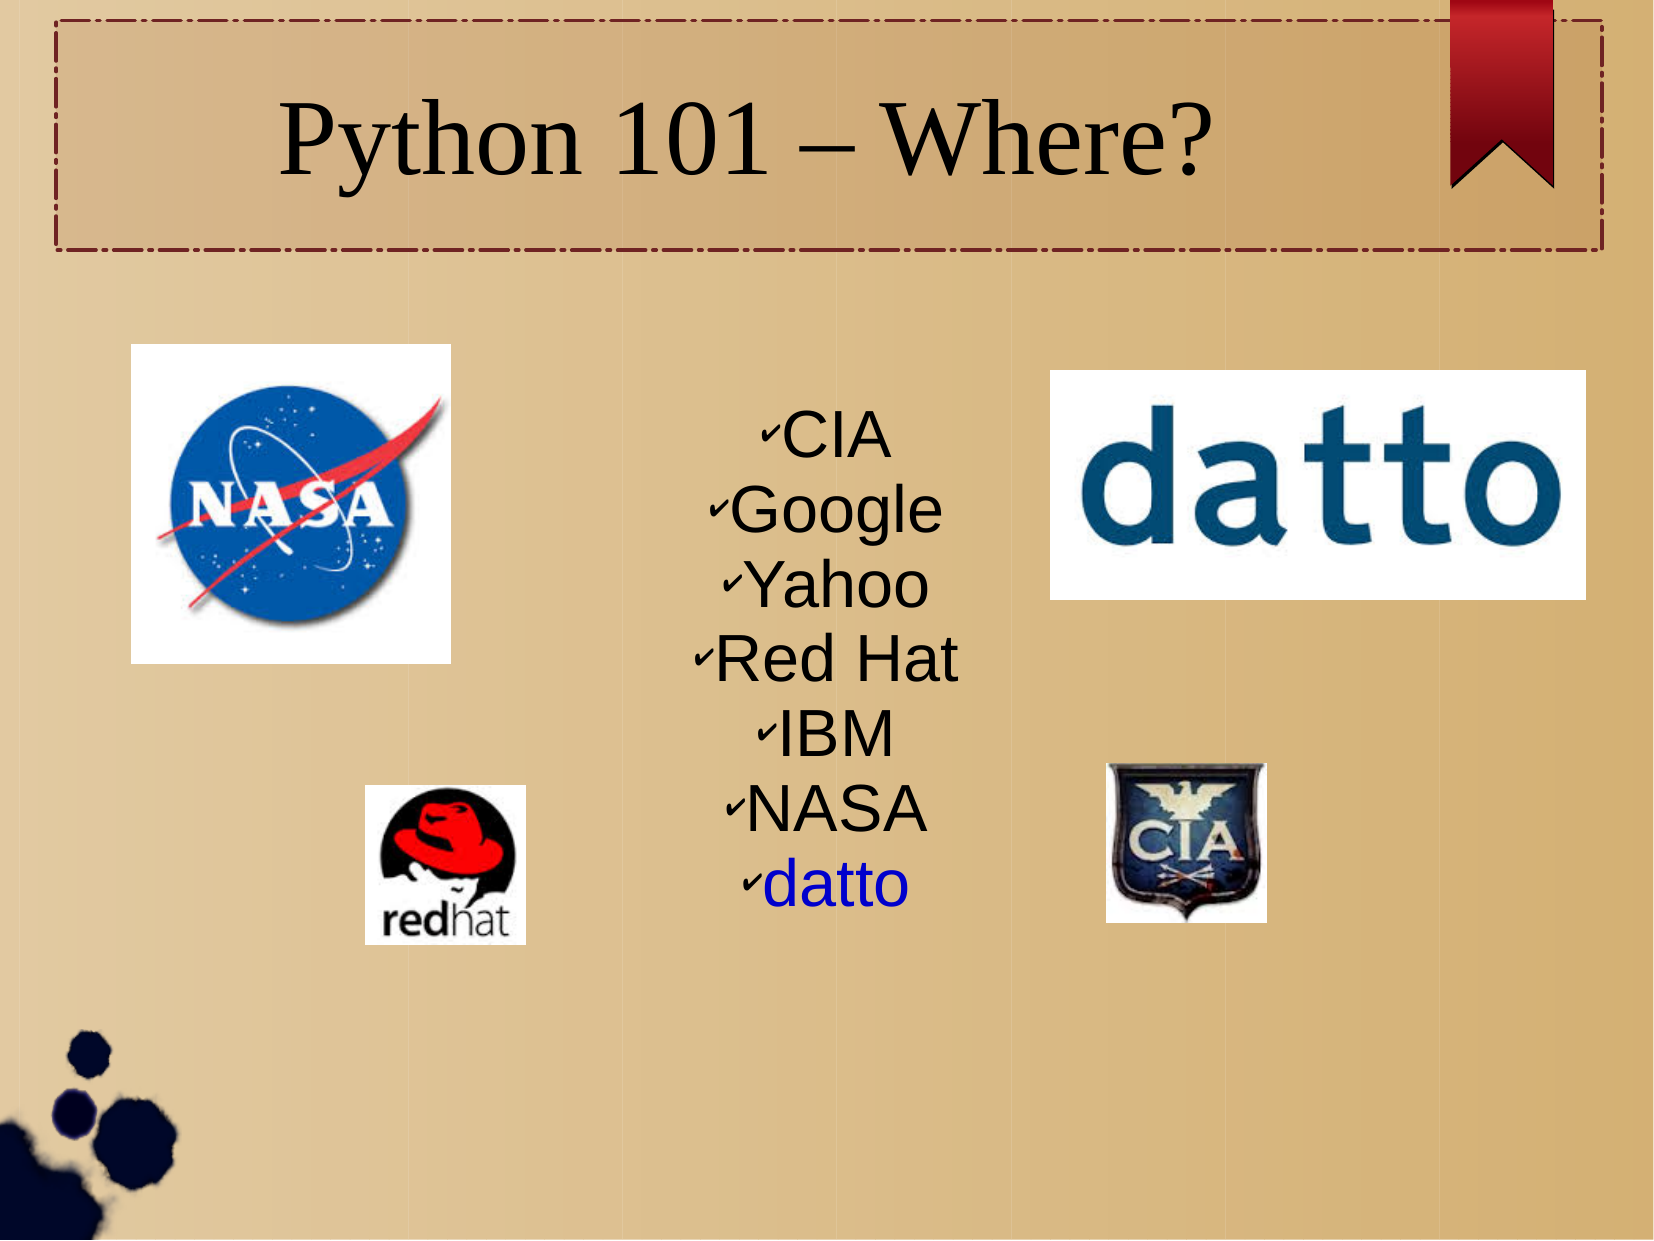

# Python 101 – Where?
CIA
Google
Yahoo
Red Hat
IBM
NASA
datto